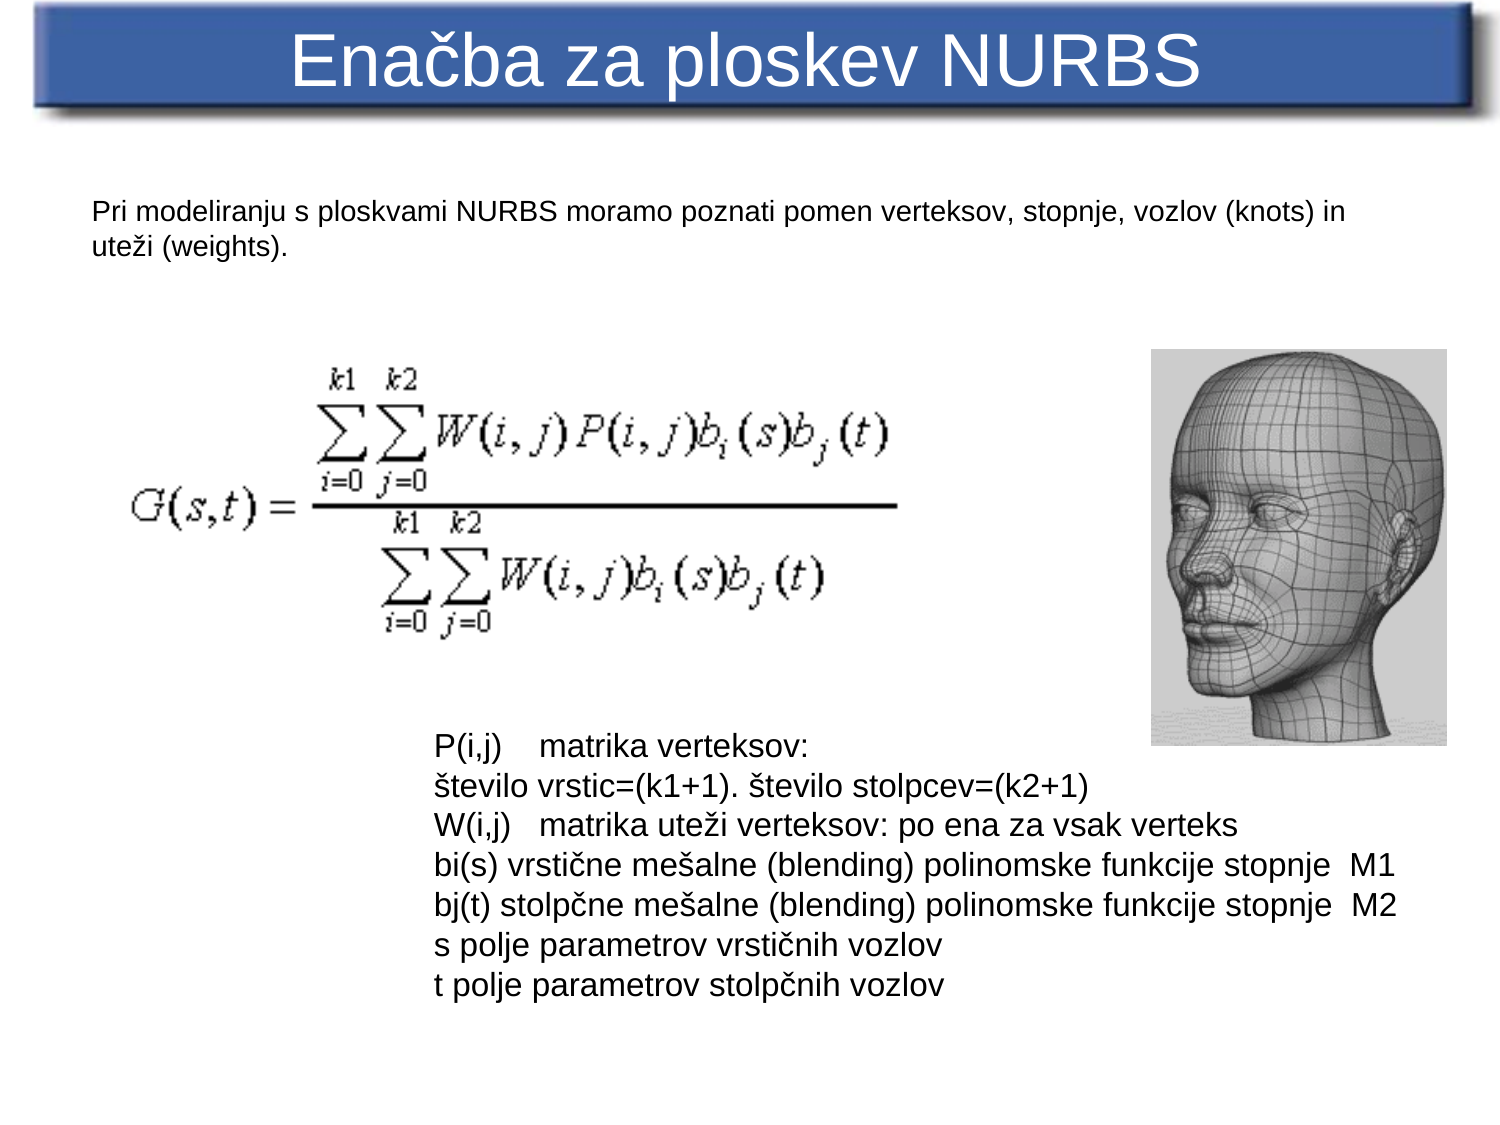

# Enačba za ploskev NURBS
Pri modeliranju s ploskvami NURBS moramo poznati pomen verteksov, stopnje, vozlov (knots) in uteži (weights).
P(i,j) matrika verteksov:
število vrstic=(k1+1). število stolpcev=(k2+1)
W(i,j) matrika uteži verteksov: po ena za vsak verteks
bi(s) vrstične mešalne (blending) polinomske funkcije stopnje  M1
bj(t) stolpčne mešalne (blending) polinomske funkcije stopnje  M2
s polje parametrov vrstičnih vozlov
t polje parametrov stolpčnih vozlov